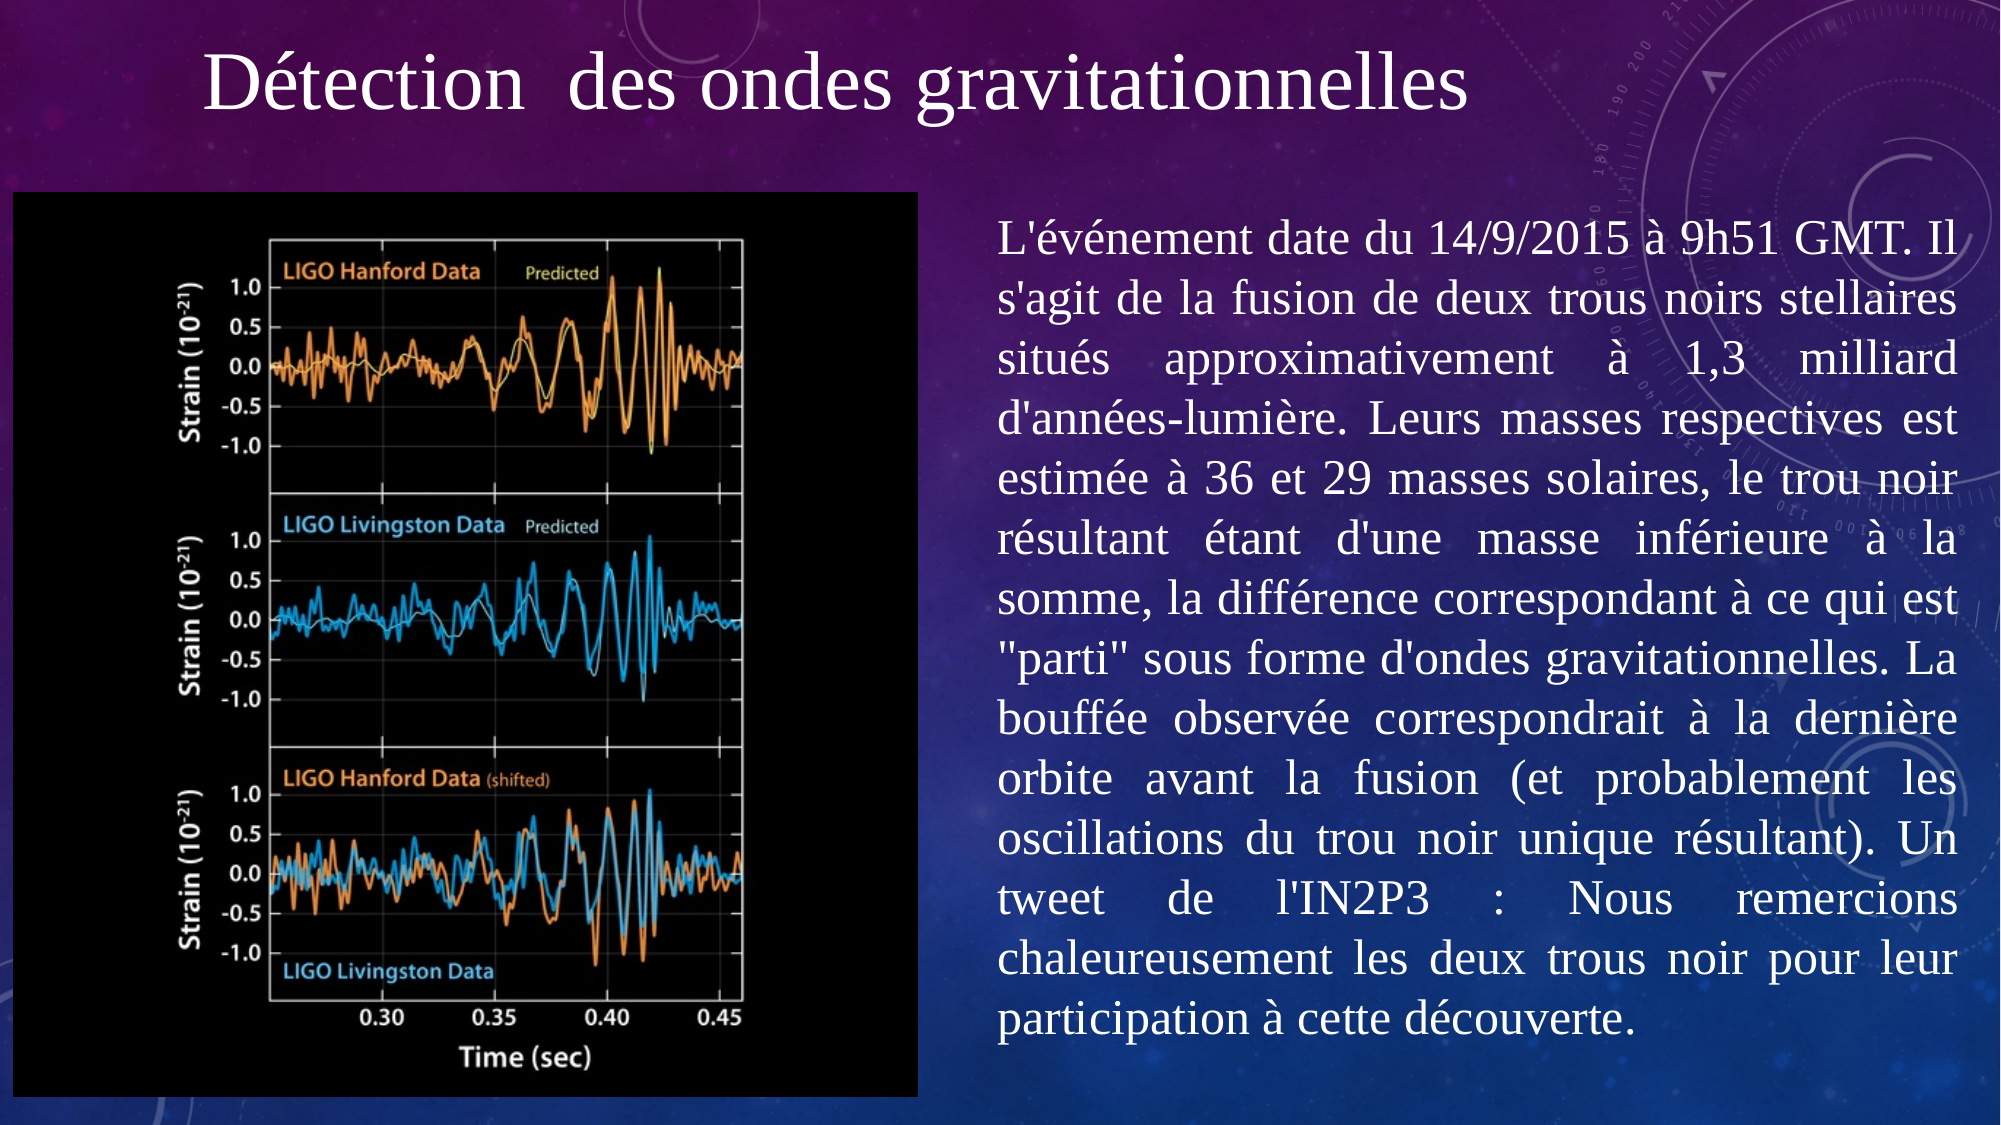

Détection des ondes gravitationnelles
L'événement date du 14/9/2015 à 9h51 GMT. Il s'agit de la fusion de deux trous noirs stellaires situés approximativement à 1,3 milliard d'années-lumière. Leurs masses respectives est estimée à 36 et 29 masses solaires, le trou noir résultant étant d'une masse inférieure à la somme, la différence correspondant à ce qui est "parti" sous forme d'ondes gravitationnelles. La bouffée observée correspondrait à la dernière orbite avant la fusion (et probablement les oscillations du trou noir unique résultant). Un tweet de l'IN2P3 : Nous remercions chaleureusement les deux trous noir pour leur participation à cette découverte.